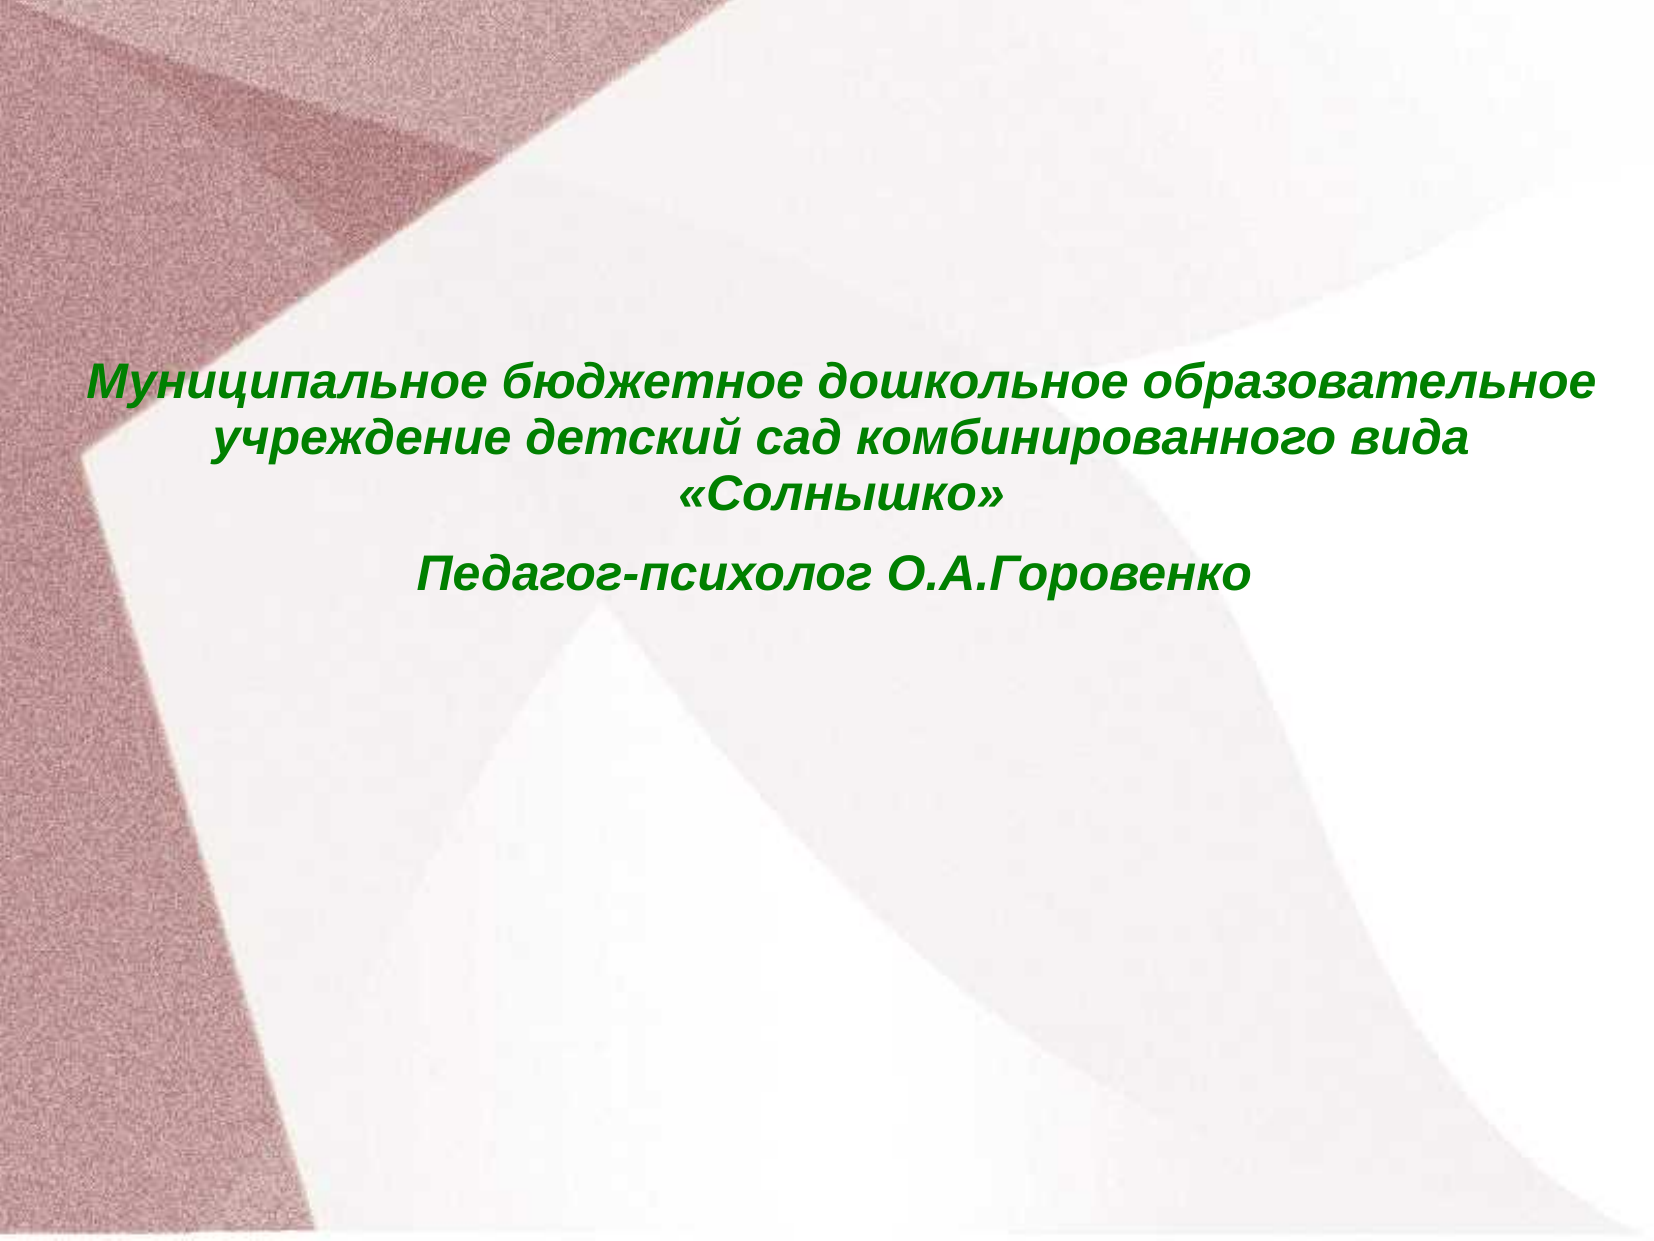

Муниципальное бюджетное дошкольное образовательное учреждение детский сад комбинированного вида «Солнышко»
Педагог-психолог О.А.Горовенко